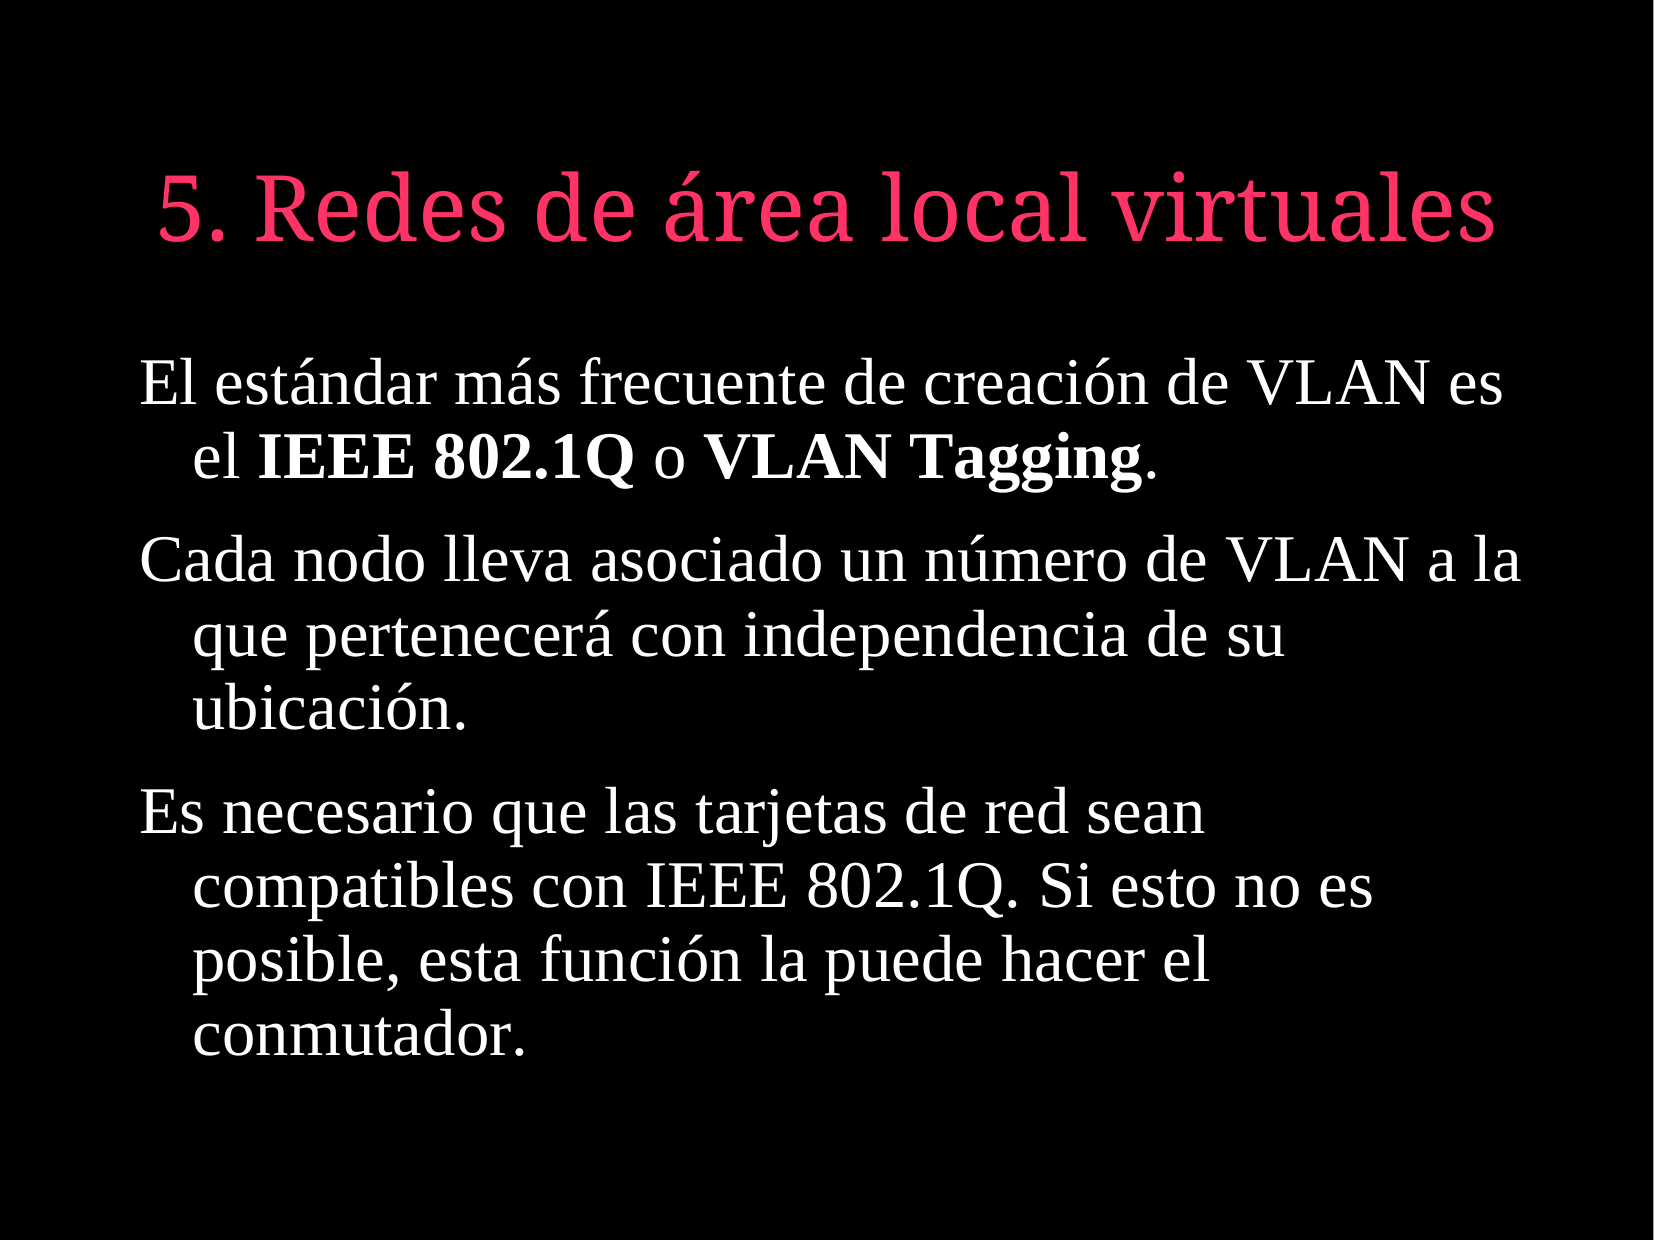

# 5. Redes de área local virtuales
El estándar más frecuente de creación de VLAN es el IEEE 802.1Q o VLAN Tagging.
Cada nodo lleva asociado un número de VLAN a la que pertenecerá con independencia de su ubicación.
Es necesario que las tarjetas de red sean compatibles con IEEE 802.1Q. Si esto no es posible, esta función la puede hacer el conmutador.